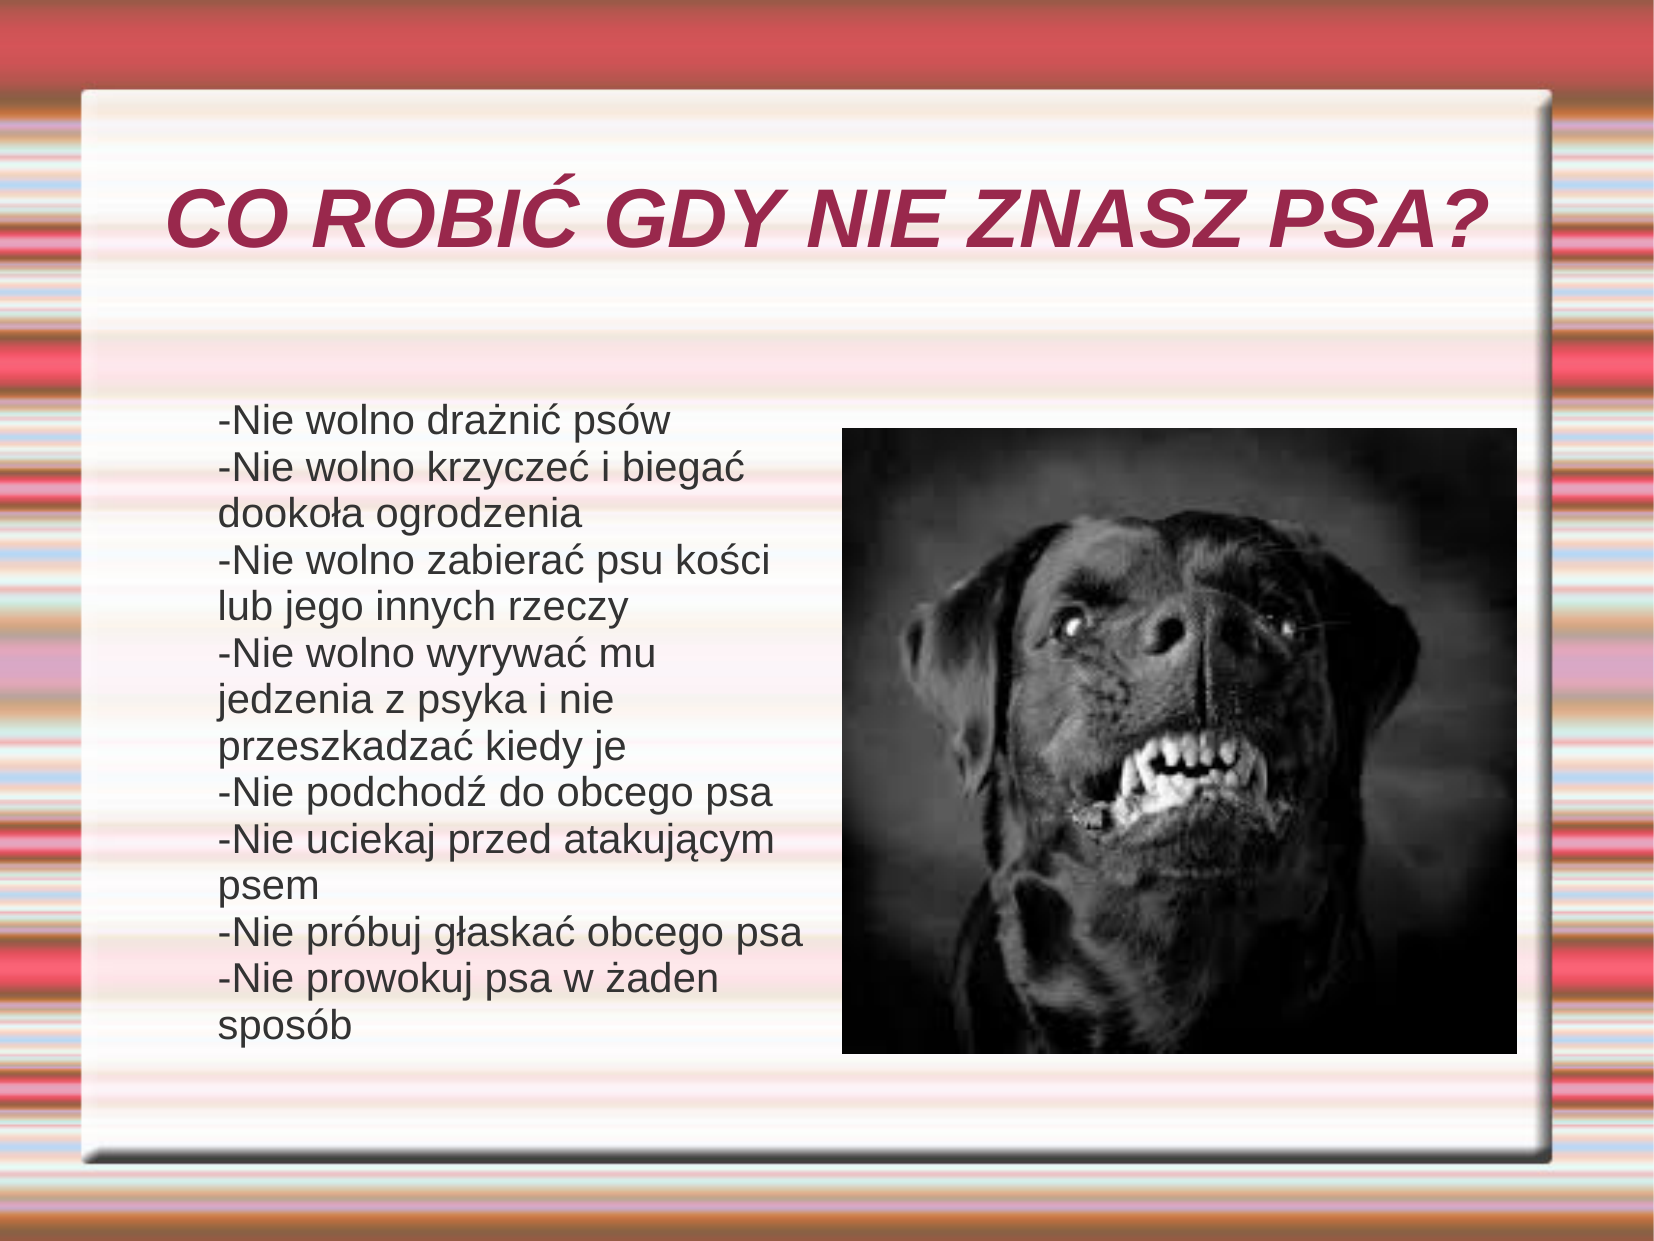

# CO ROBIĆ GDY NIE ZNASZ PSA?
-Nie wolno drażnić psów
-Nie wolno krzyczeć i biegać dookoła ogrodzenia
-Nie wolno zabierać psu kości lub jego innych rzeczy
-Nie wolno wyrywać mu jedzenia z psyka i nie przeszkadzać kiedy je
-Nie podchodź do obcego psa
-Nie uciekaj przed atakującym psem
-Nie próbuj głaskać obcego psa -Nie prowokuj psa w żaden sposób